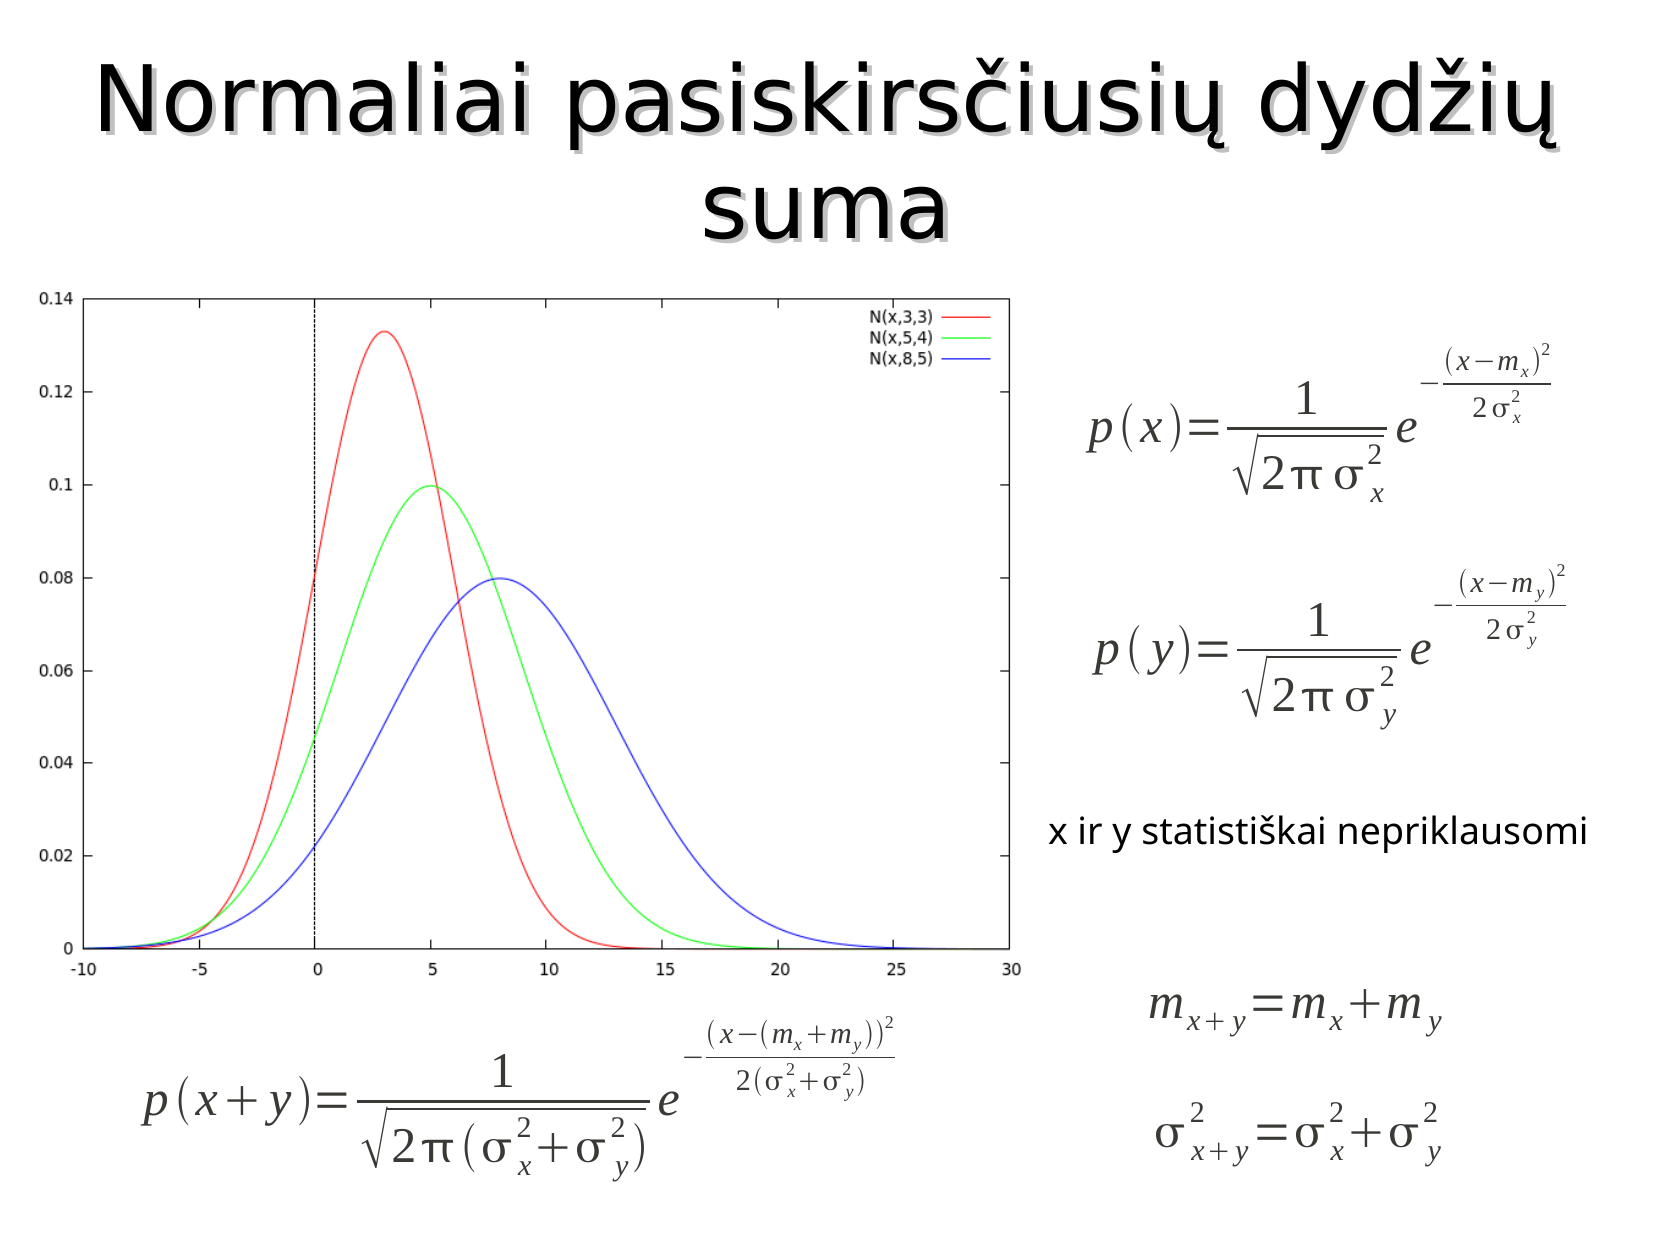

# Normaliai pasiskirsčiusių dydžių suma
x ir y statistiškai nepriklausomi